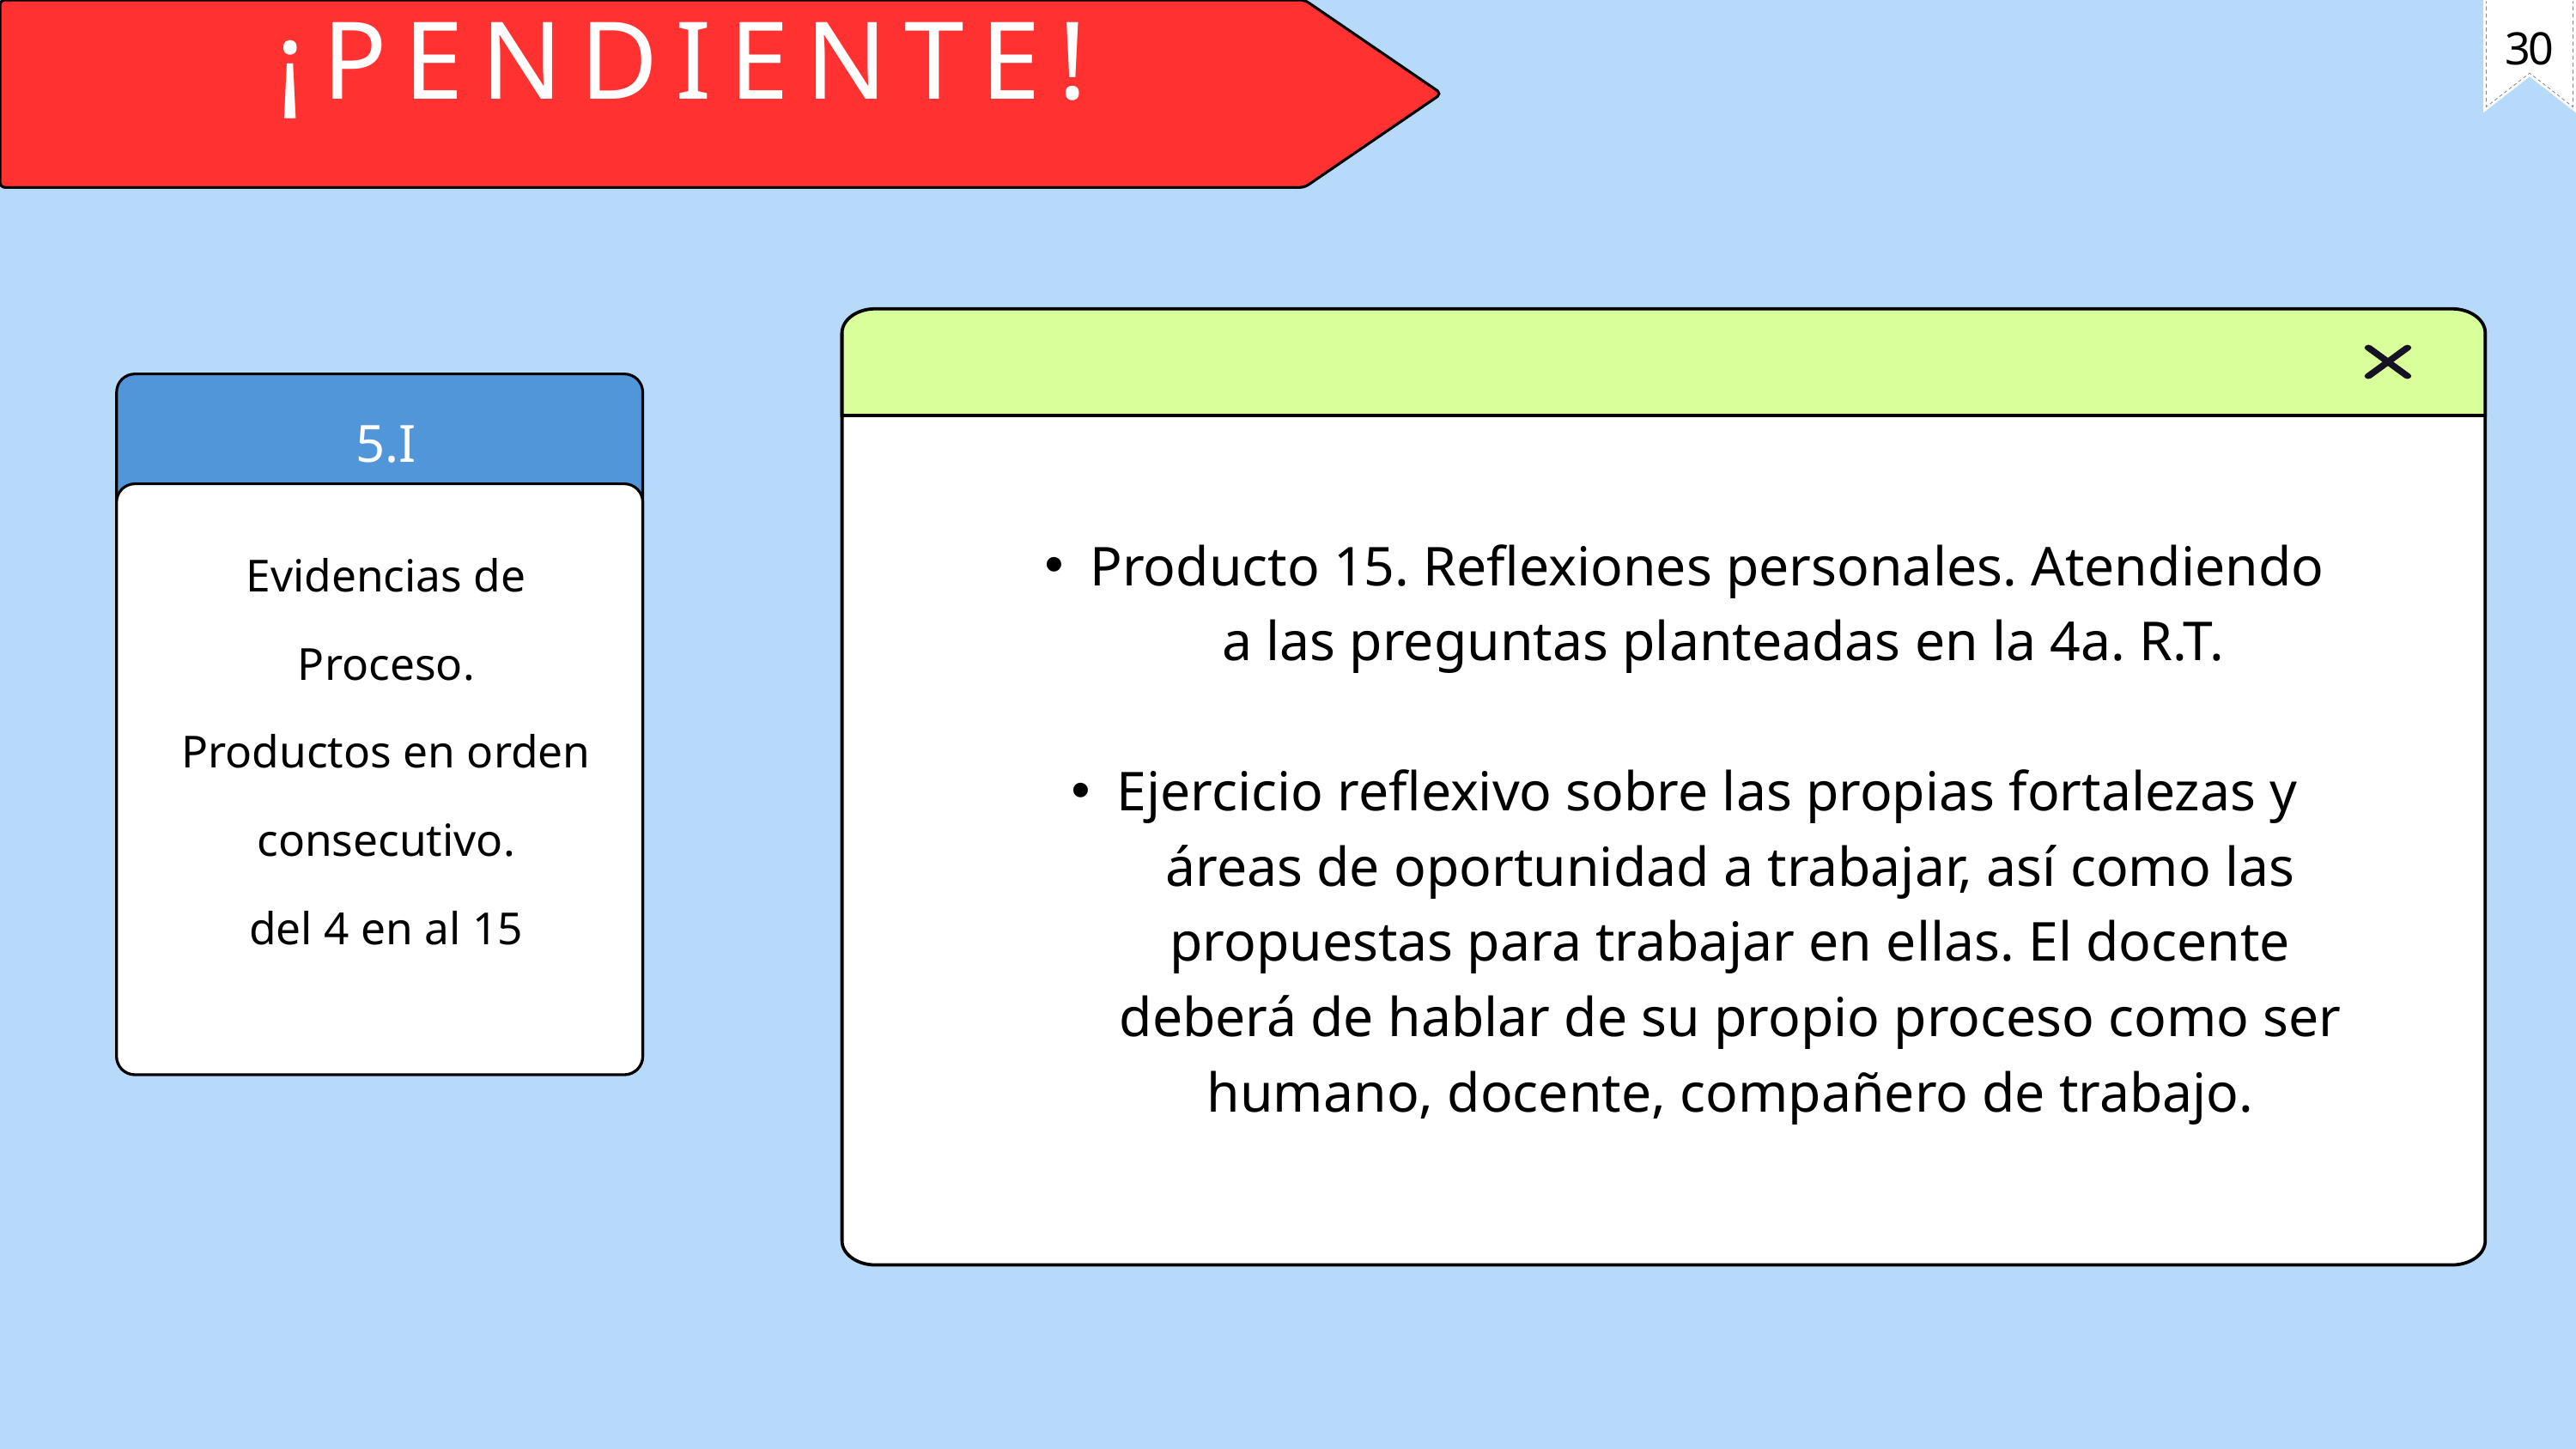

¡PENDIENTE!
30
5.I
Evidencias de Proceso.
Productos en orden consecutivo.
del 4 en al 15
Producto 15. Reflexiones personales. Atendiendo a las preguntas planteadas en la 4a. R.T.
Ejercicio reflexivo sobre las propias fortalezas y áreas de oportunidad a trabajar, así como las propuestas para trabajar en ellas. El docente deberá de hablar de su propio proceso como ser humano, docente, compañero de trabajo.